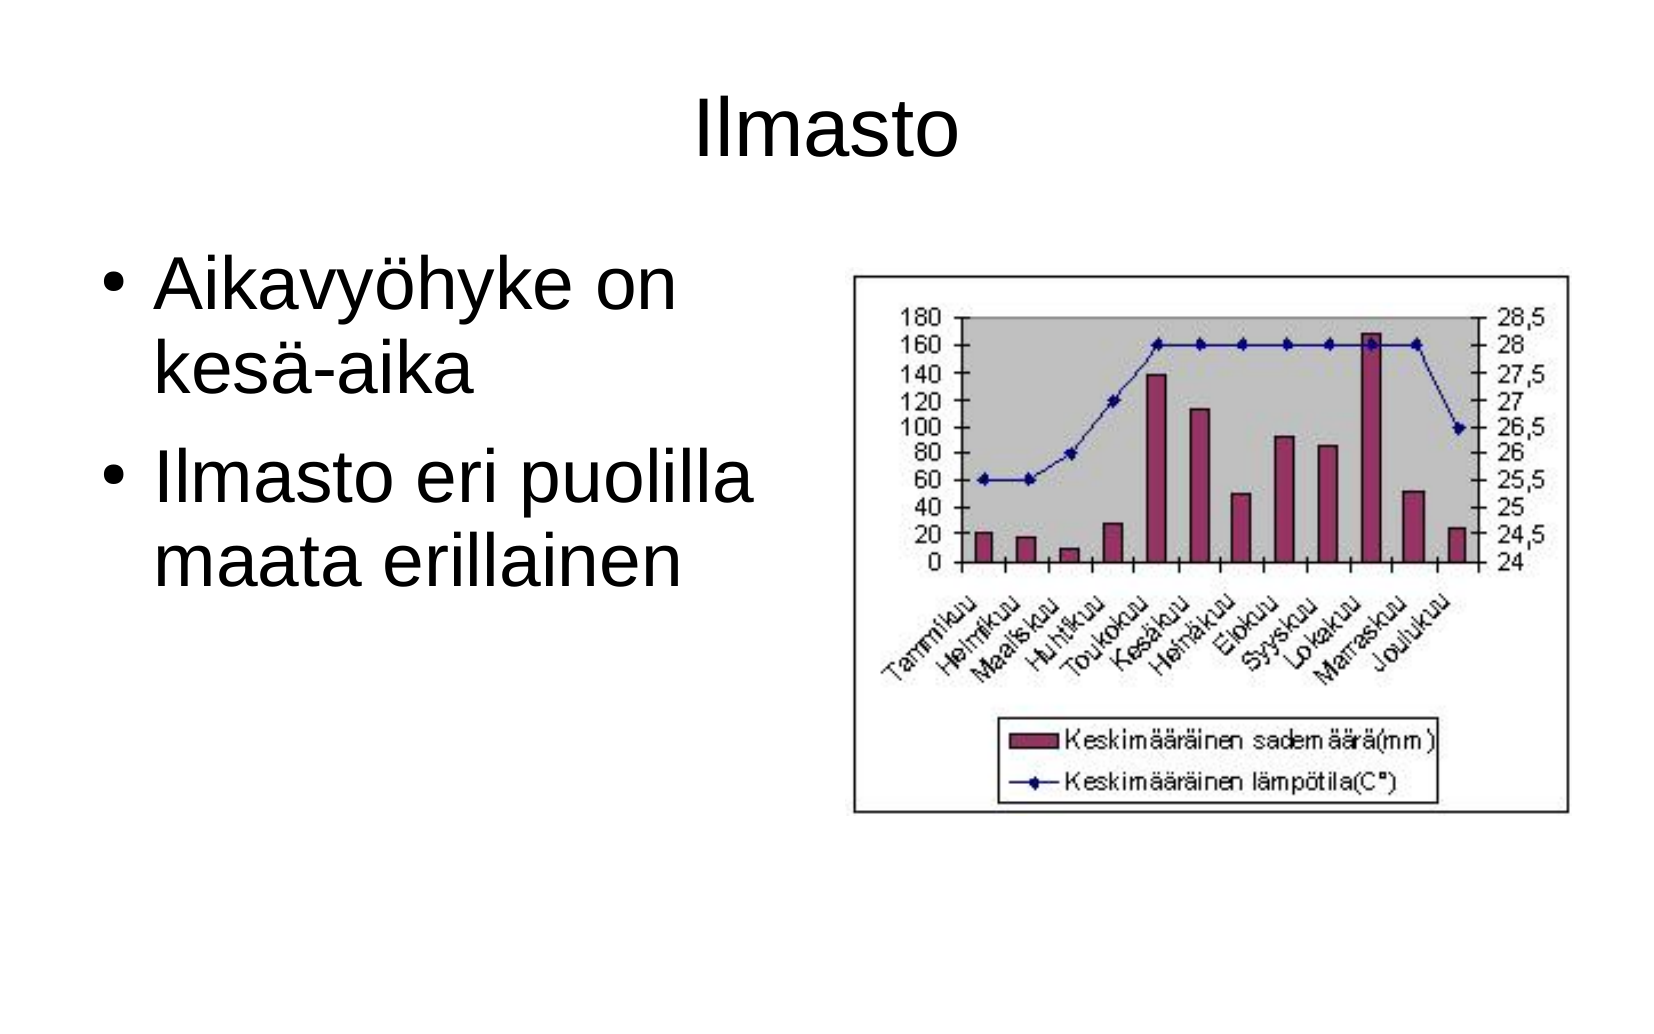

# Ilmasto
Aikavyöhyke on kesä-aika
Ilmasto eri puolilla maata erillainen